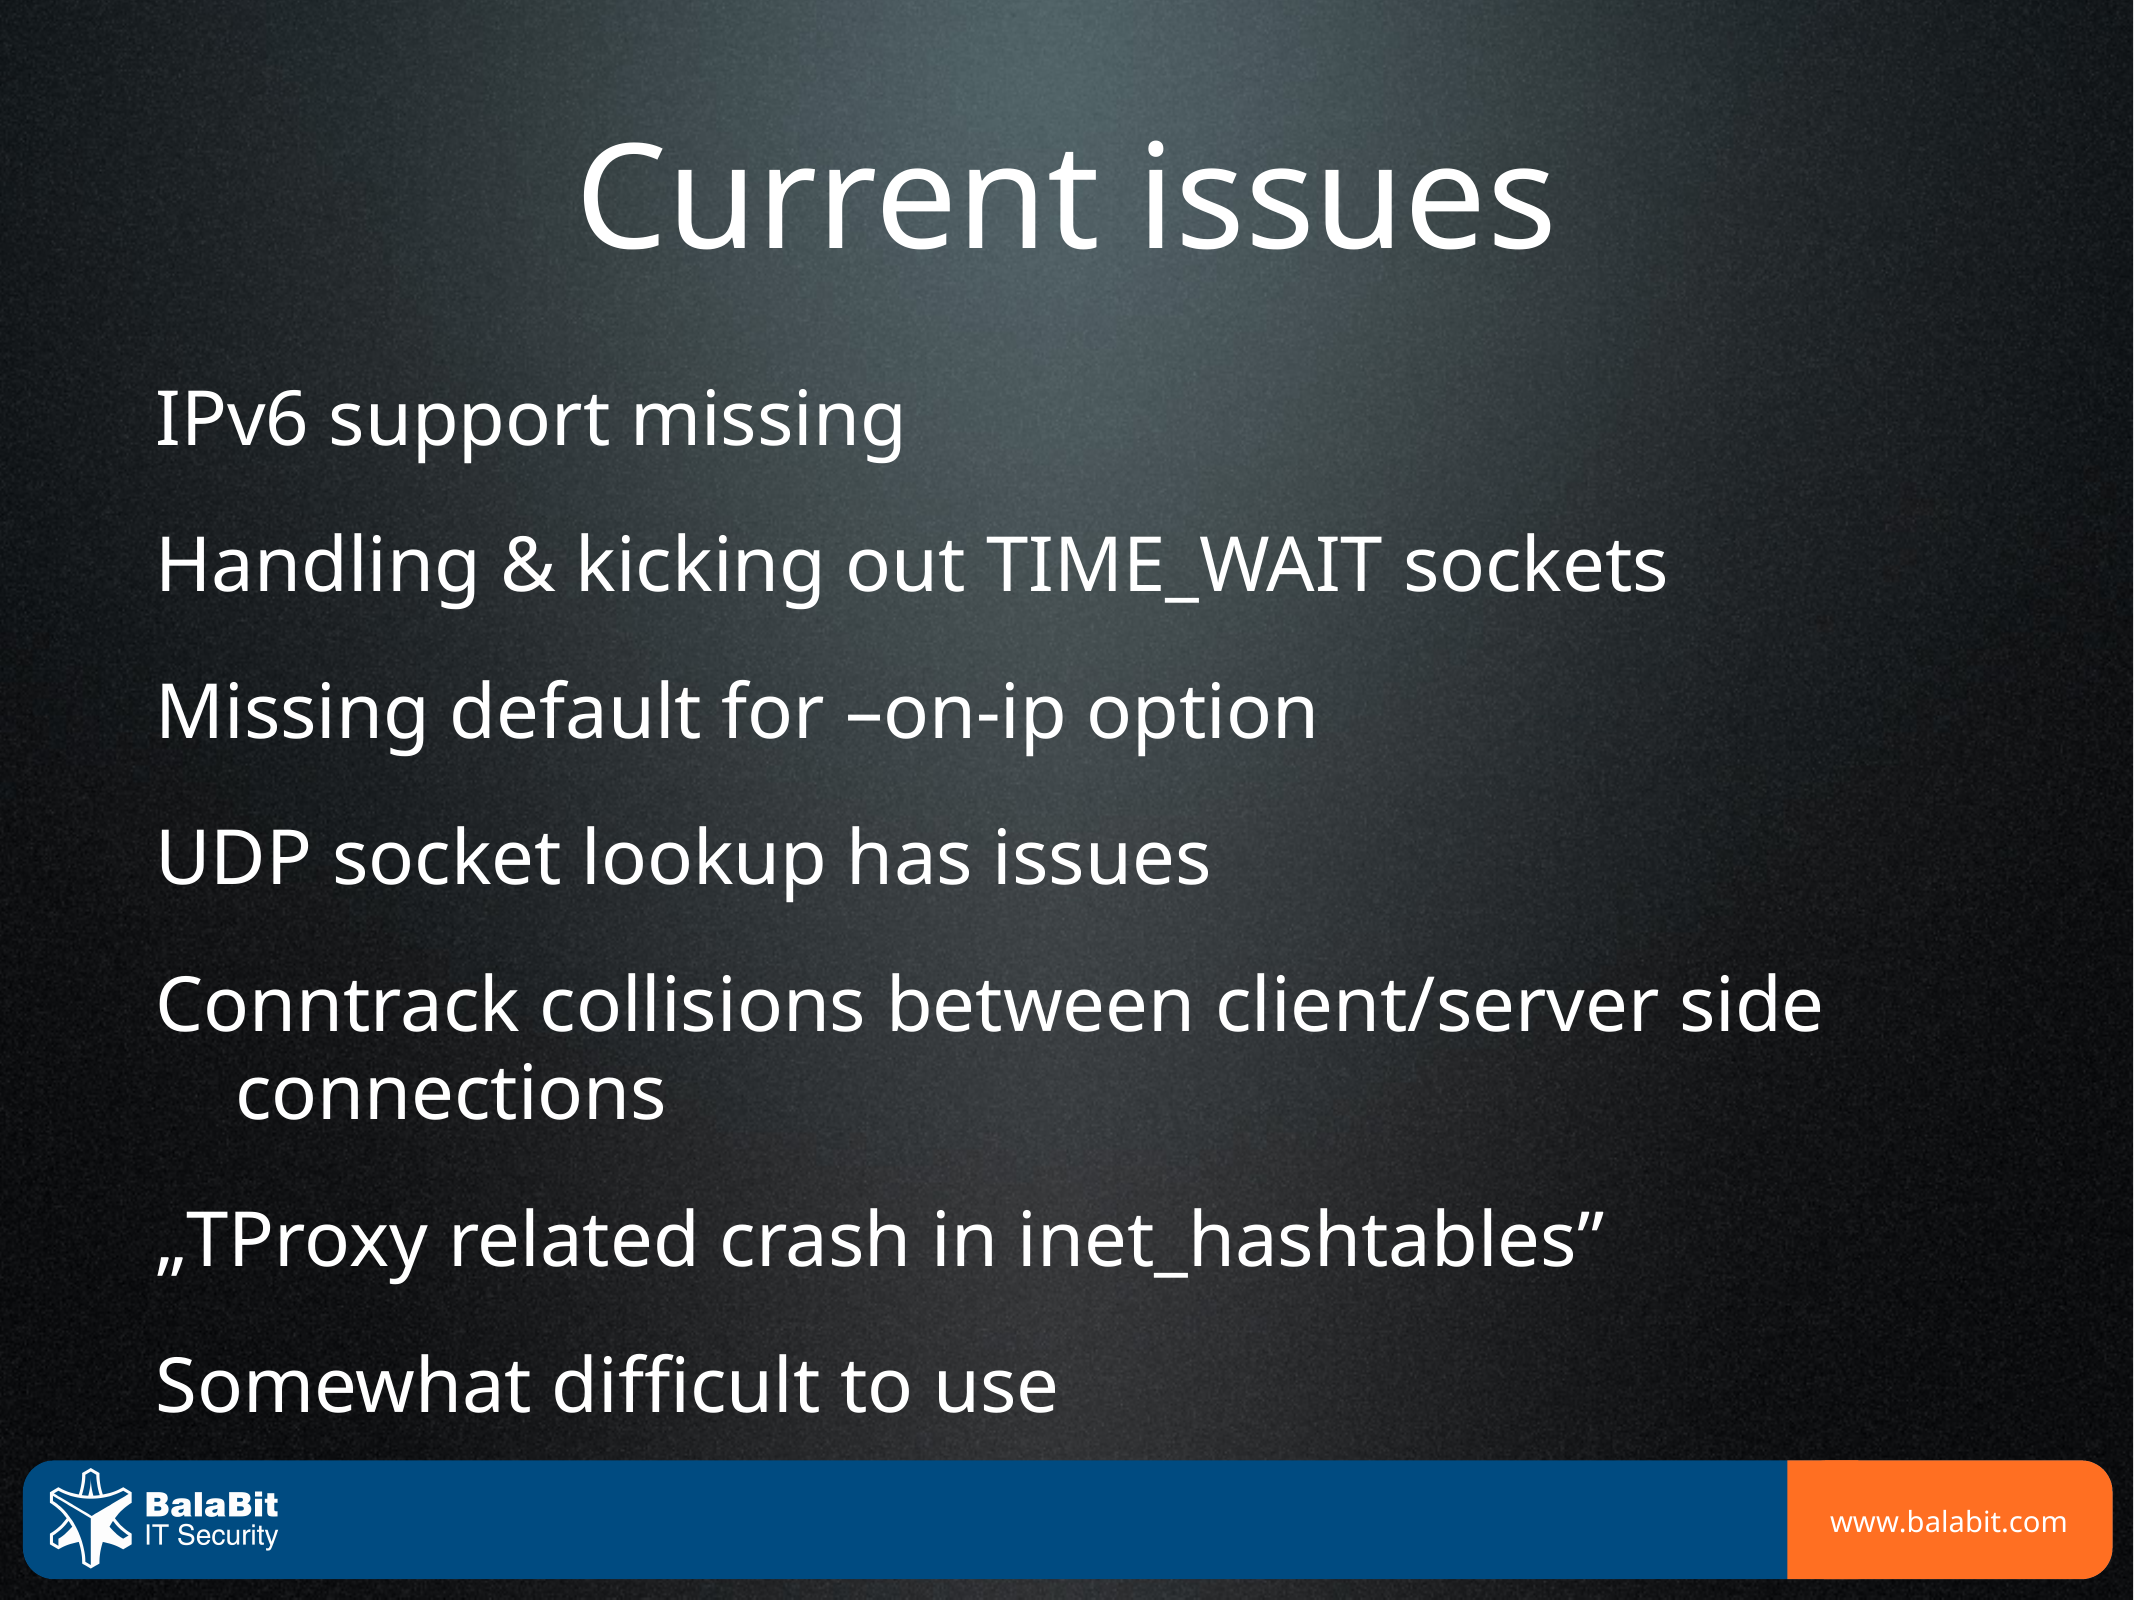

# Current issues
IPv6 support missing
Handling & kicking out TIME_WAIT sockets
Missing default for –on-ip option
UDP socket lookup has issues
Conntrack collisions between client/server side connections
„TProxy related crash in inet_hashtables”
Somewhat difficult to use